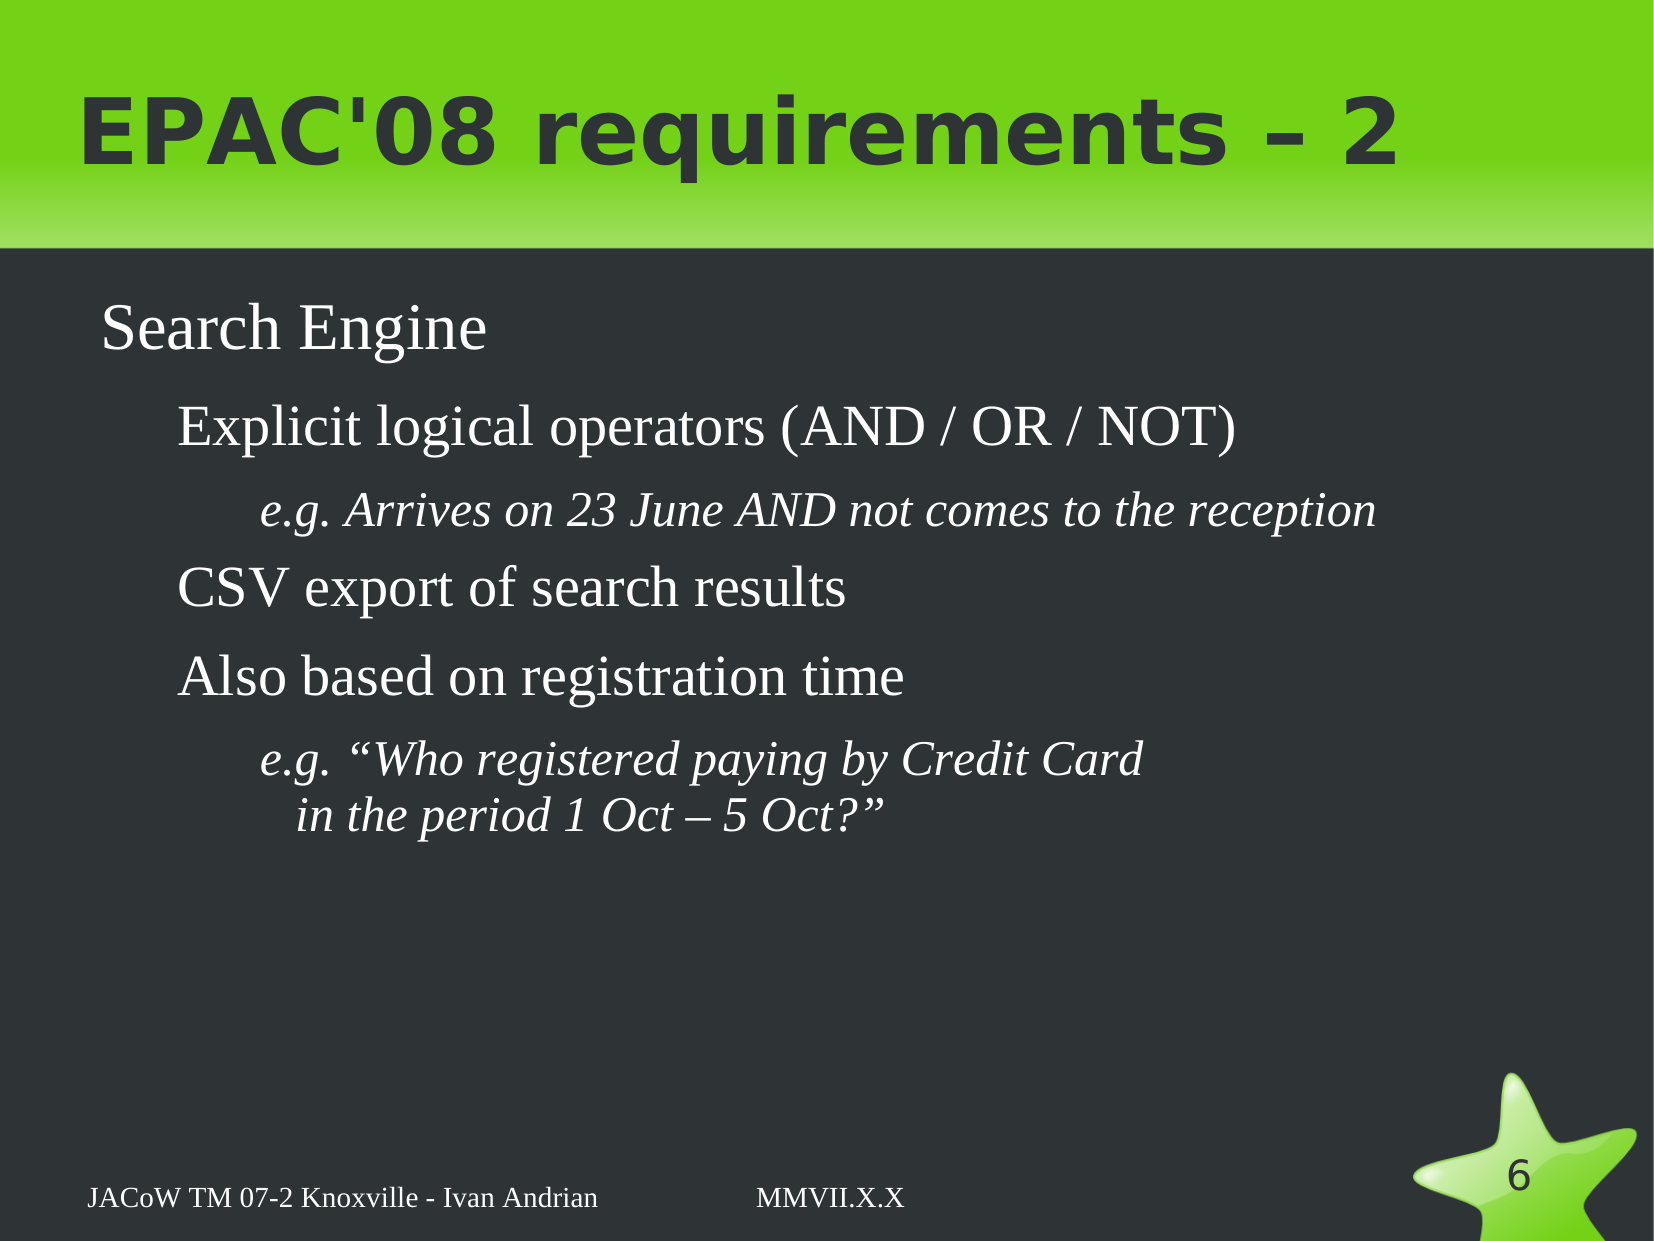

# EPAC'08 requirements – 2
Search Engine
Explicit logical operators (AND / OR / NOT)
e.g. Arrives on 23 June AND not comes to the reception
CSV export of search results
Also based on registration time
e.g. “Who registered paying by Credit Card
in the period 1 Oct – 5 Oct?”
6
MMVII.X.X
JACoW TM 07-2 Knoxville - Ivan Andrian